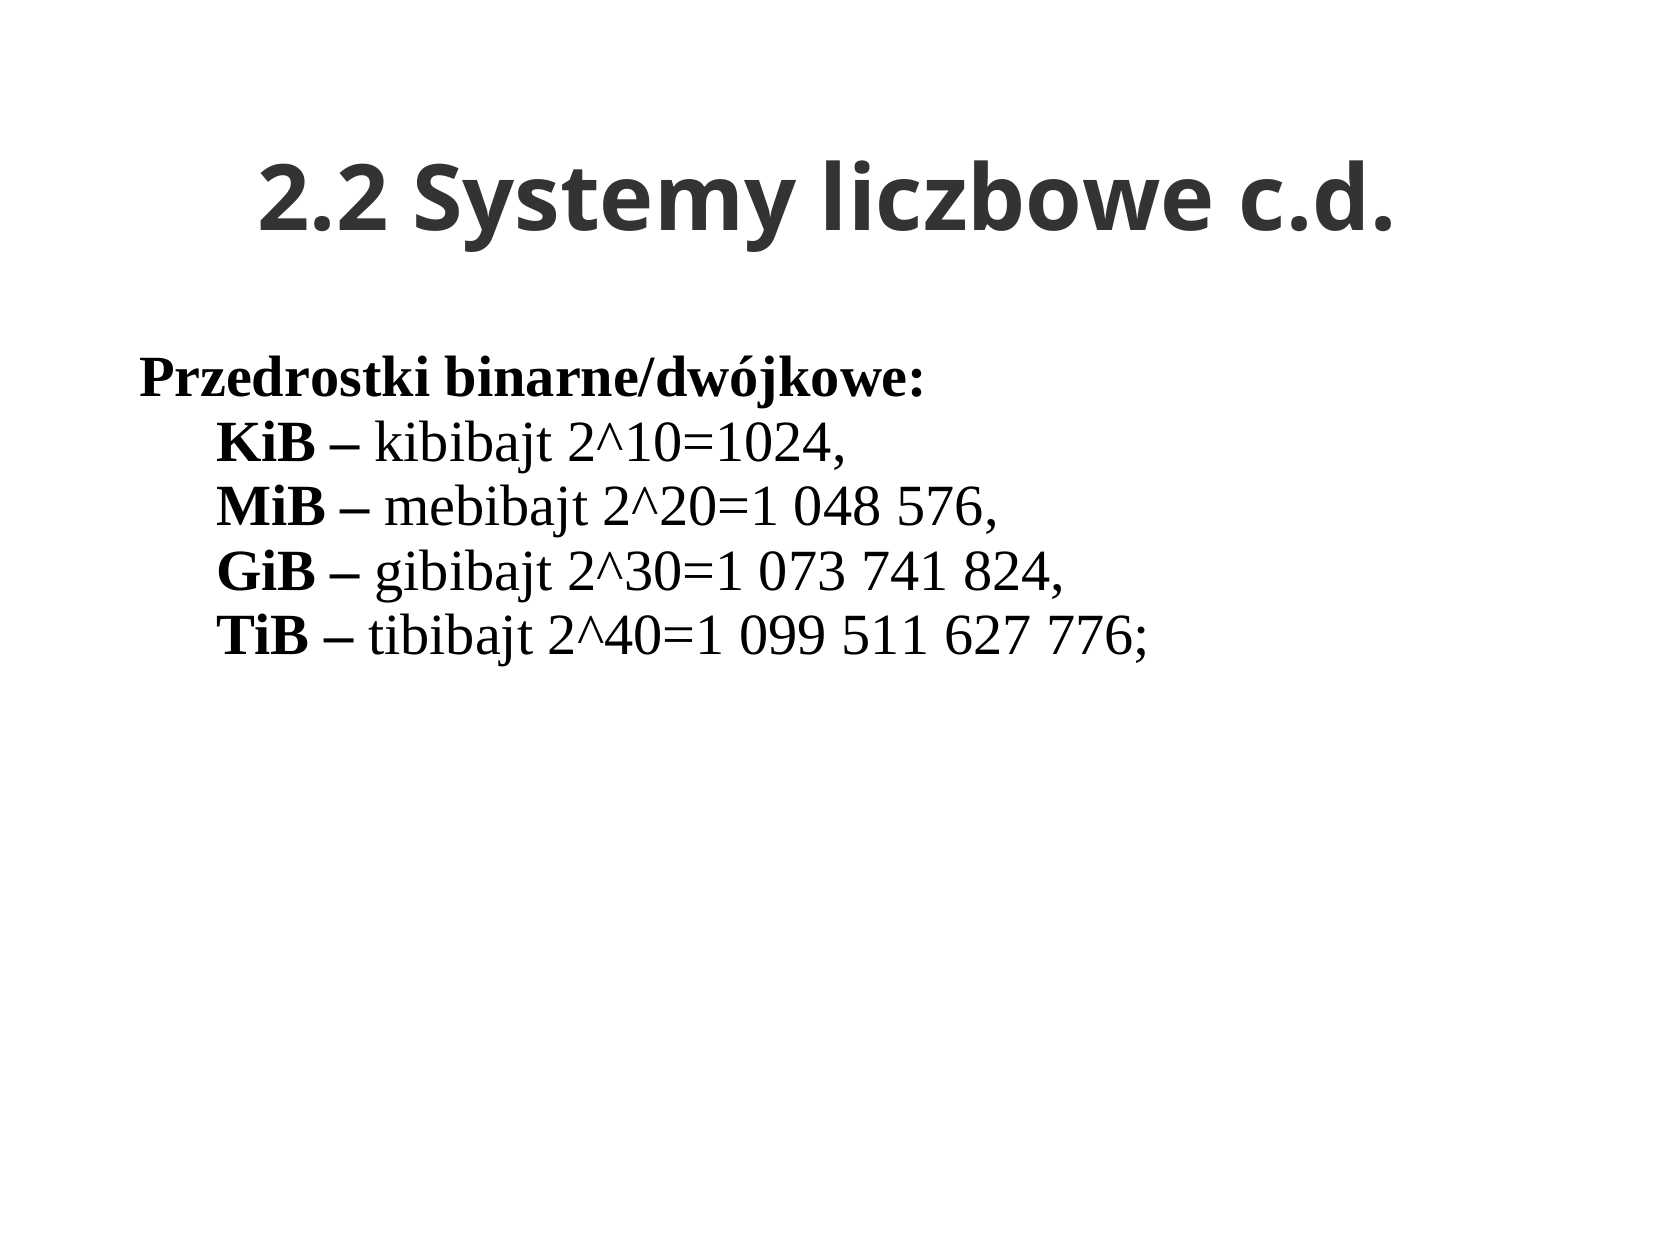

# 2.2 Systemy liczbowe c.d.
Przedrostki binarne/dwójkowe:
KiB – kibibajt 2^10=1024,
MiB – mebibajt 2^20=1 048 576,
GiB – gibibajt 2^30=1 073 741 824,
TiB – tibibajt 2^40=1 099 511 627 776;